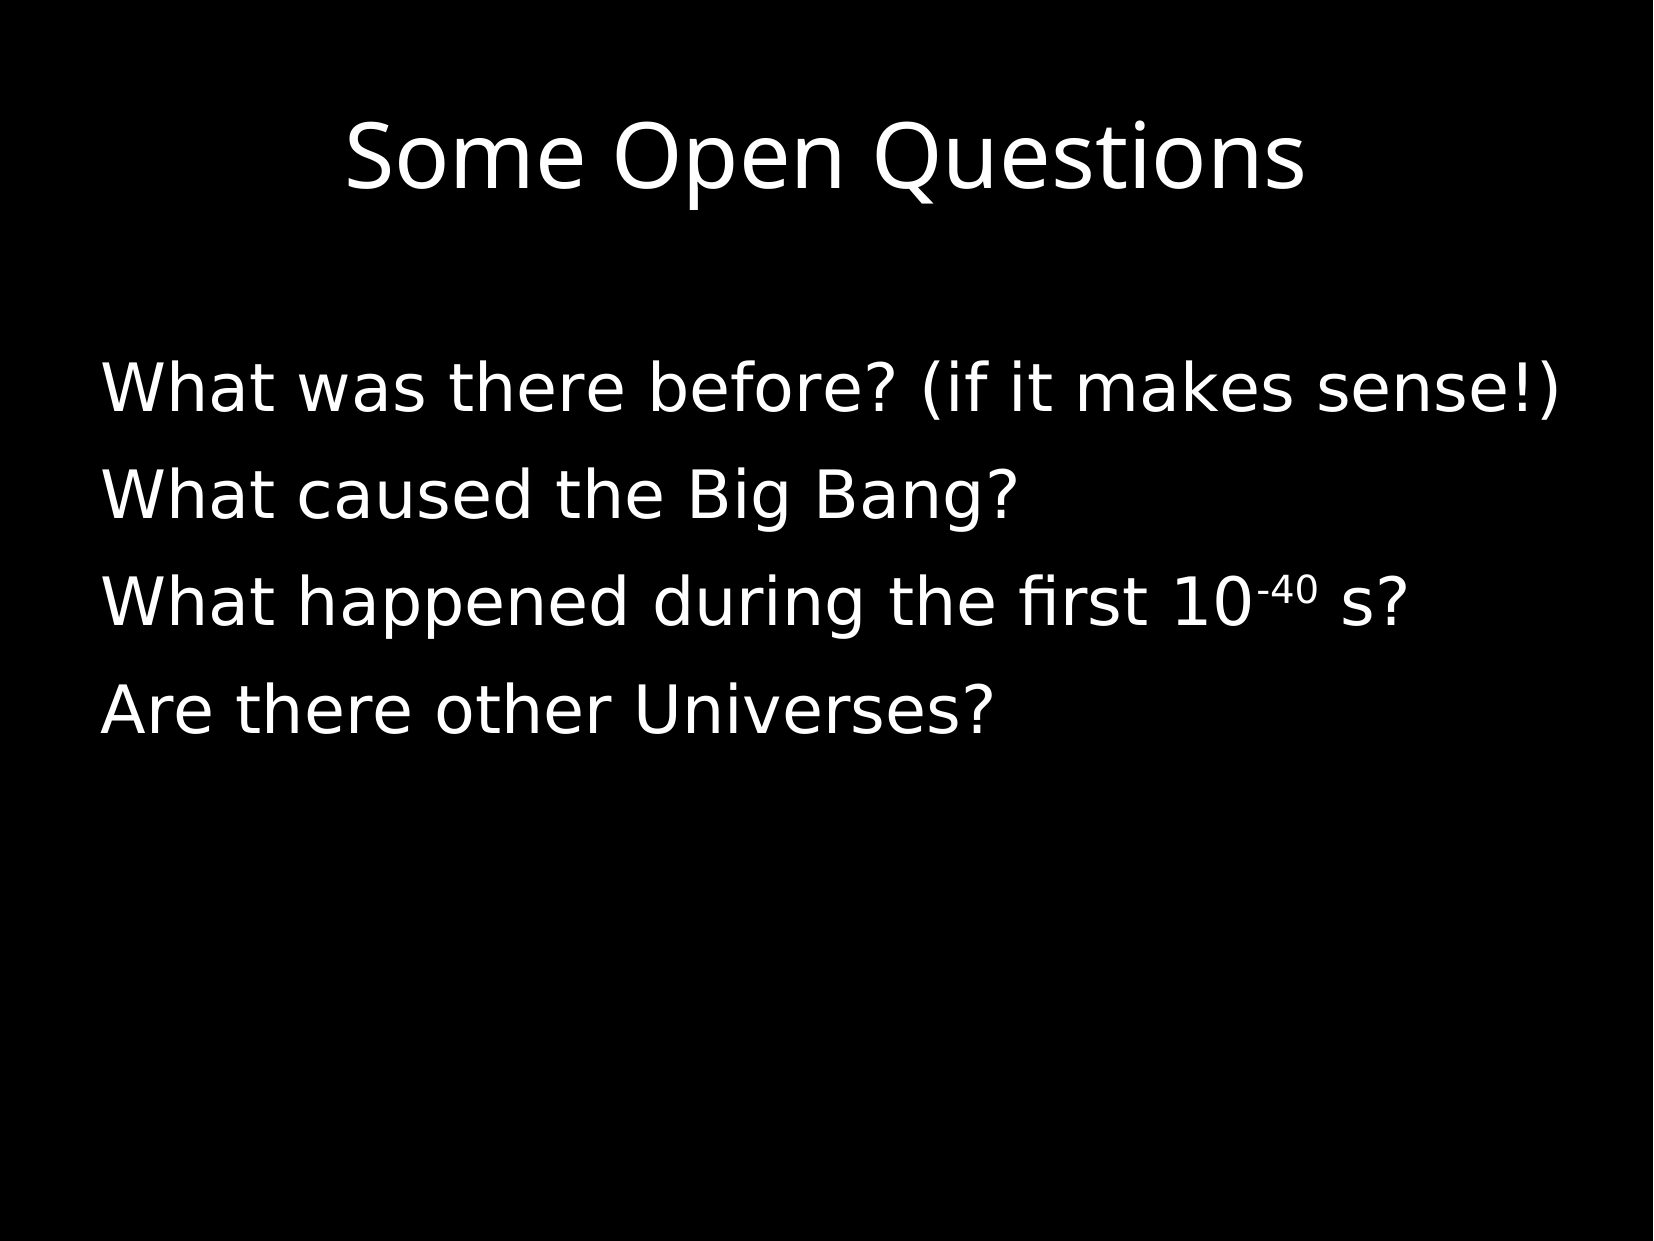

# Some Open Questions
What was there before? (if it makes sense!)
What caused the Big Bang?
What happened during the first 10-40 s?
Are there other Universes?